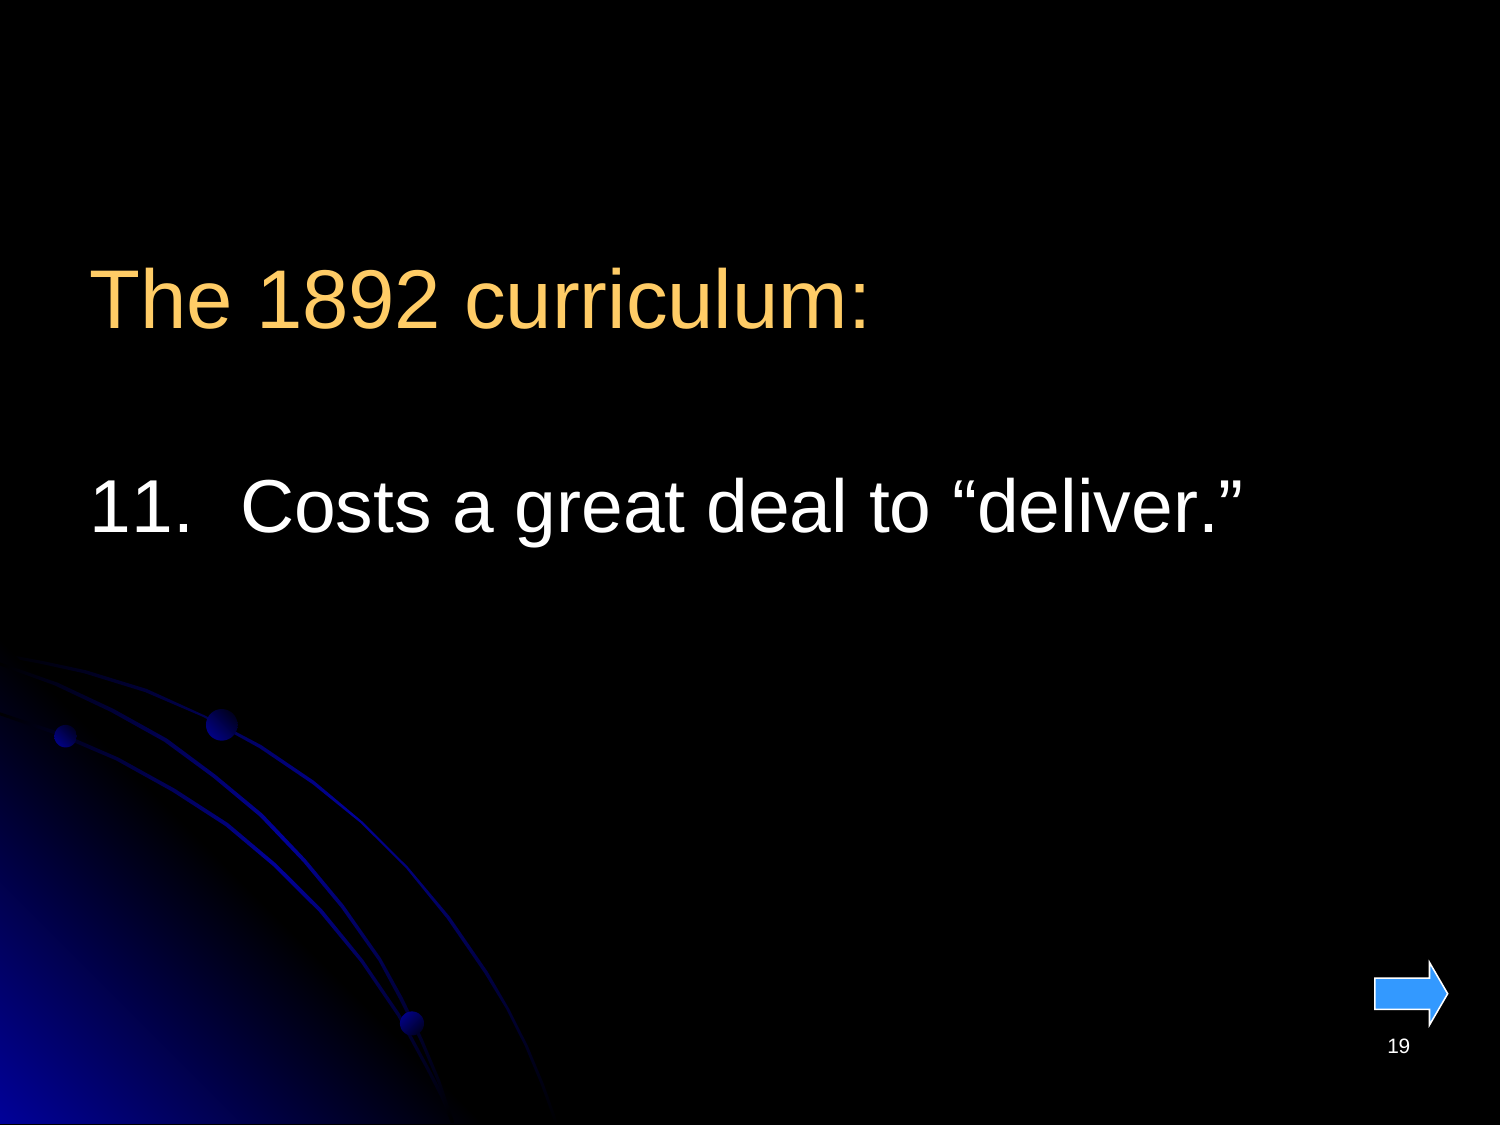

The 1892 curriculum:
11.	Costs a great deal to “deliver.”
19